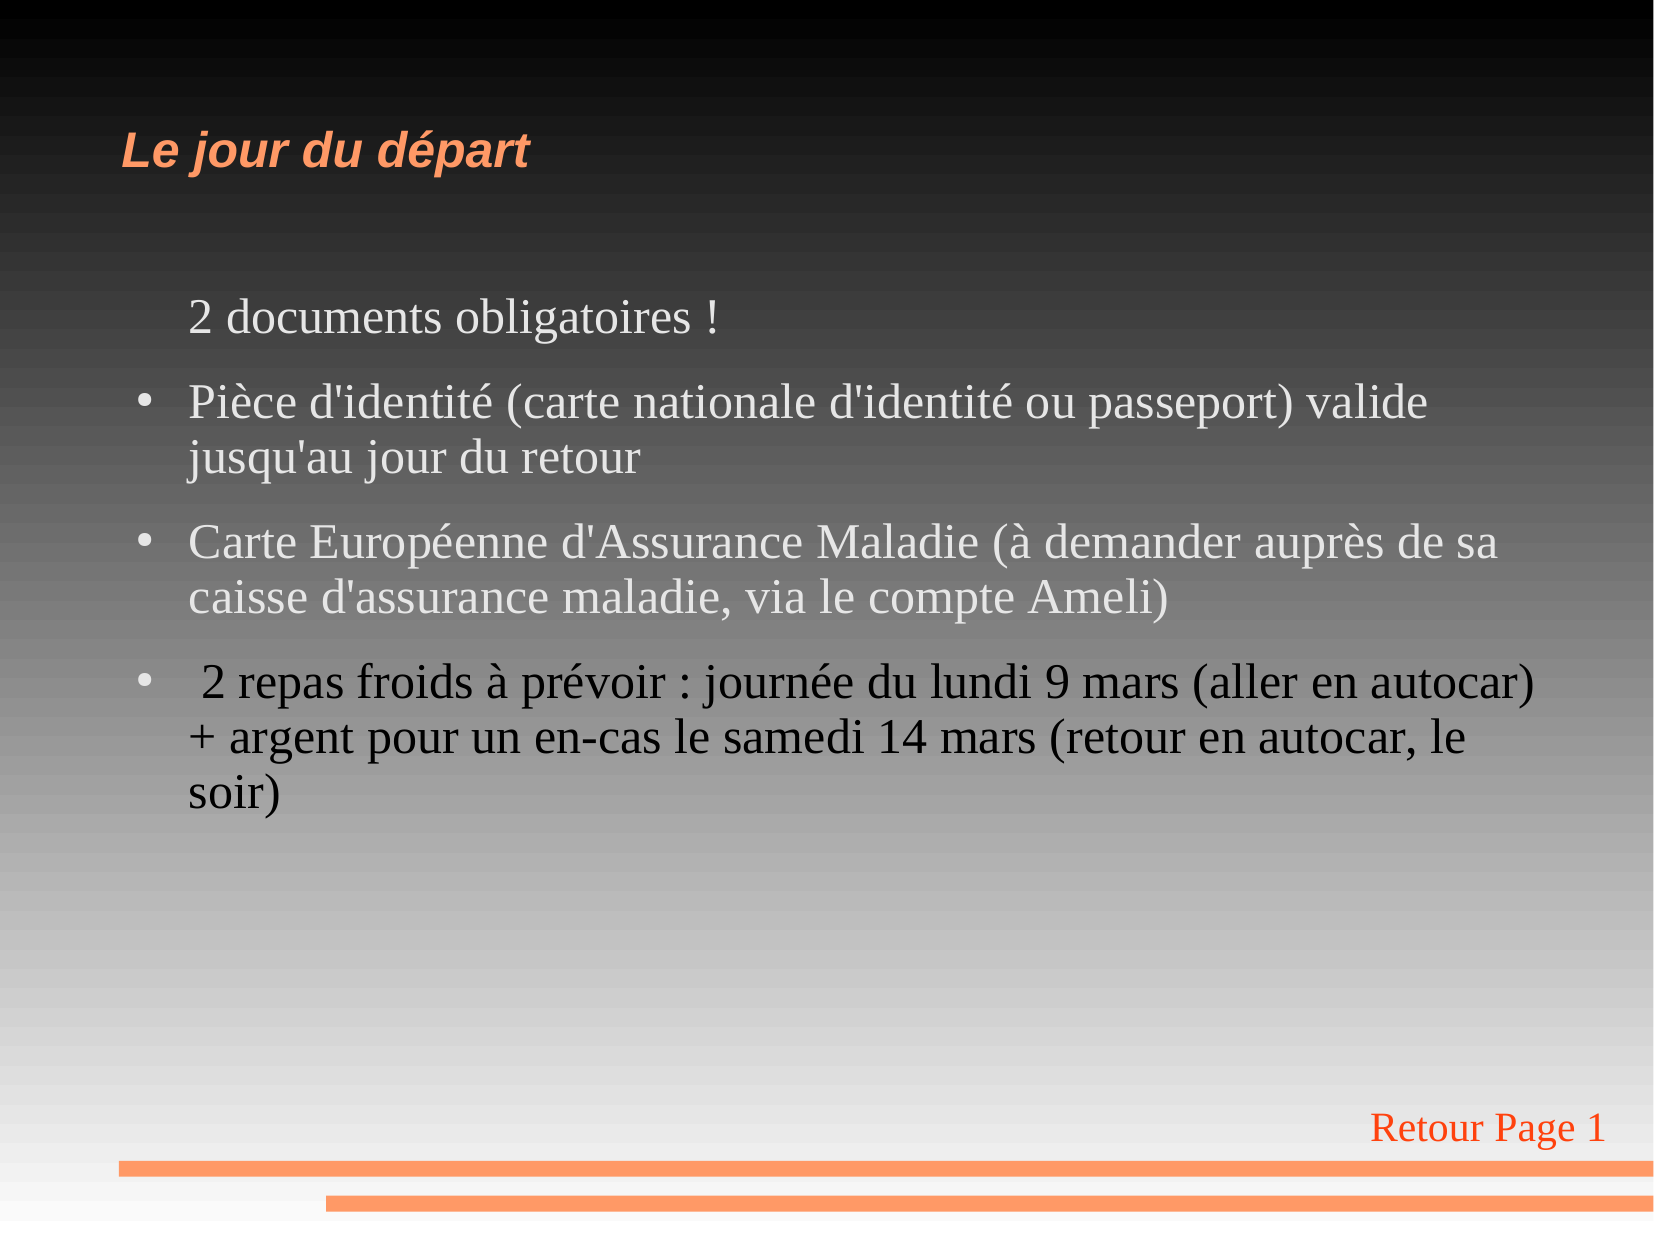

# Le jour du départ
2 documents obligatoires !
Pièce d'identité (carte nationale d'identité ou passeport) valide jusqu'au jour du retour
Carte Européenne d'Assurance Maladie (à demander auprès de sa caisse d'assurance maladie, via le compte Ameli)
 2 repas froids à prévoir : journée du lundi 9 mars (aller en autocar) + argent pour un en-cas le samedi 14 mars (retour en autocar, le soir)
Retour Page 1